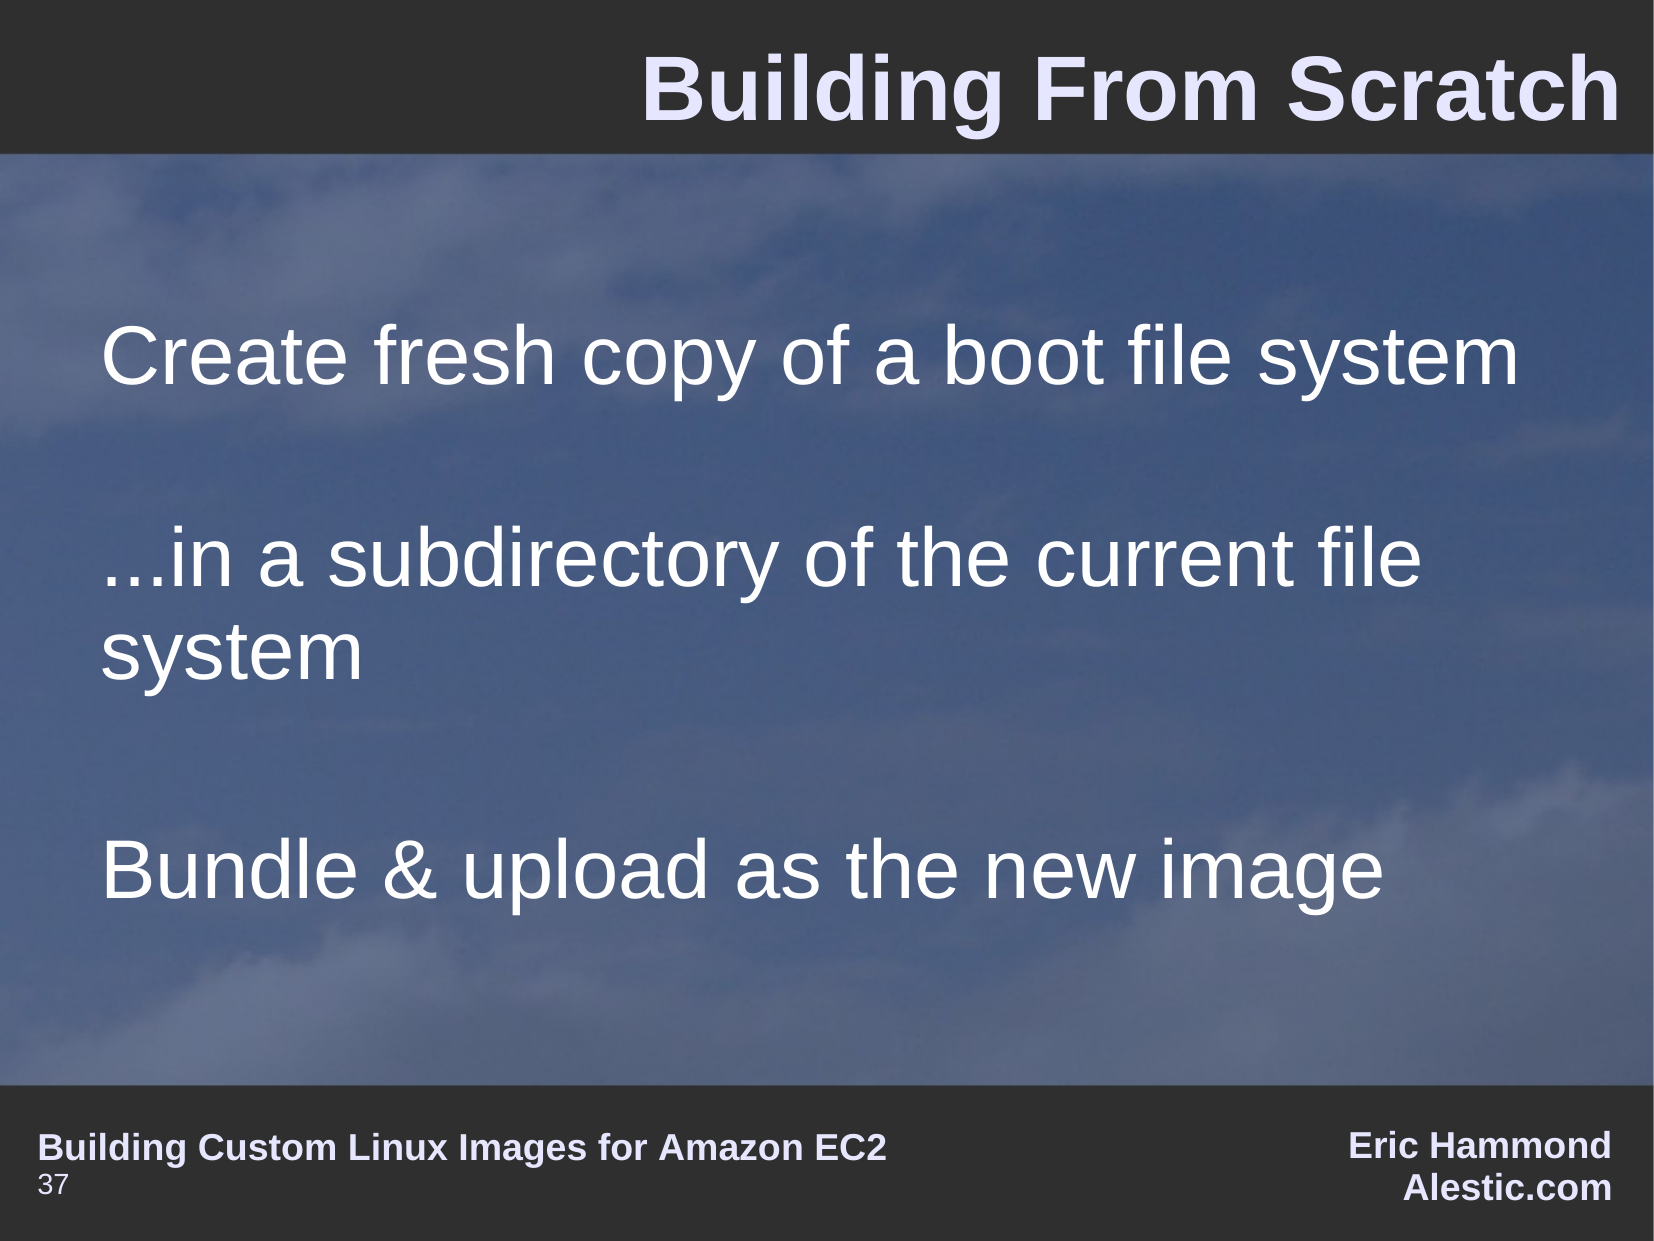

# Building From Scratch
Create fresh copy of a boot file system
...in a subdirectory of the current file system
Bundle & upload as the new image
37
Eric Hammond
Alestic.com